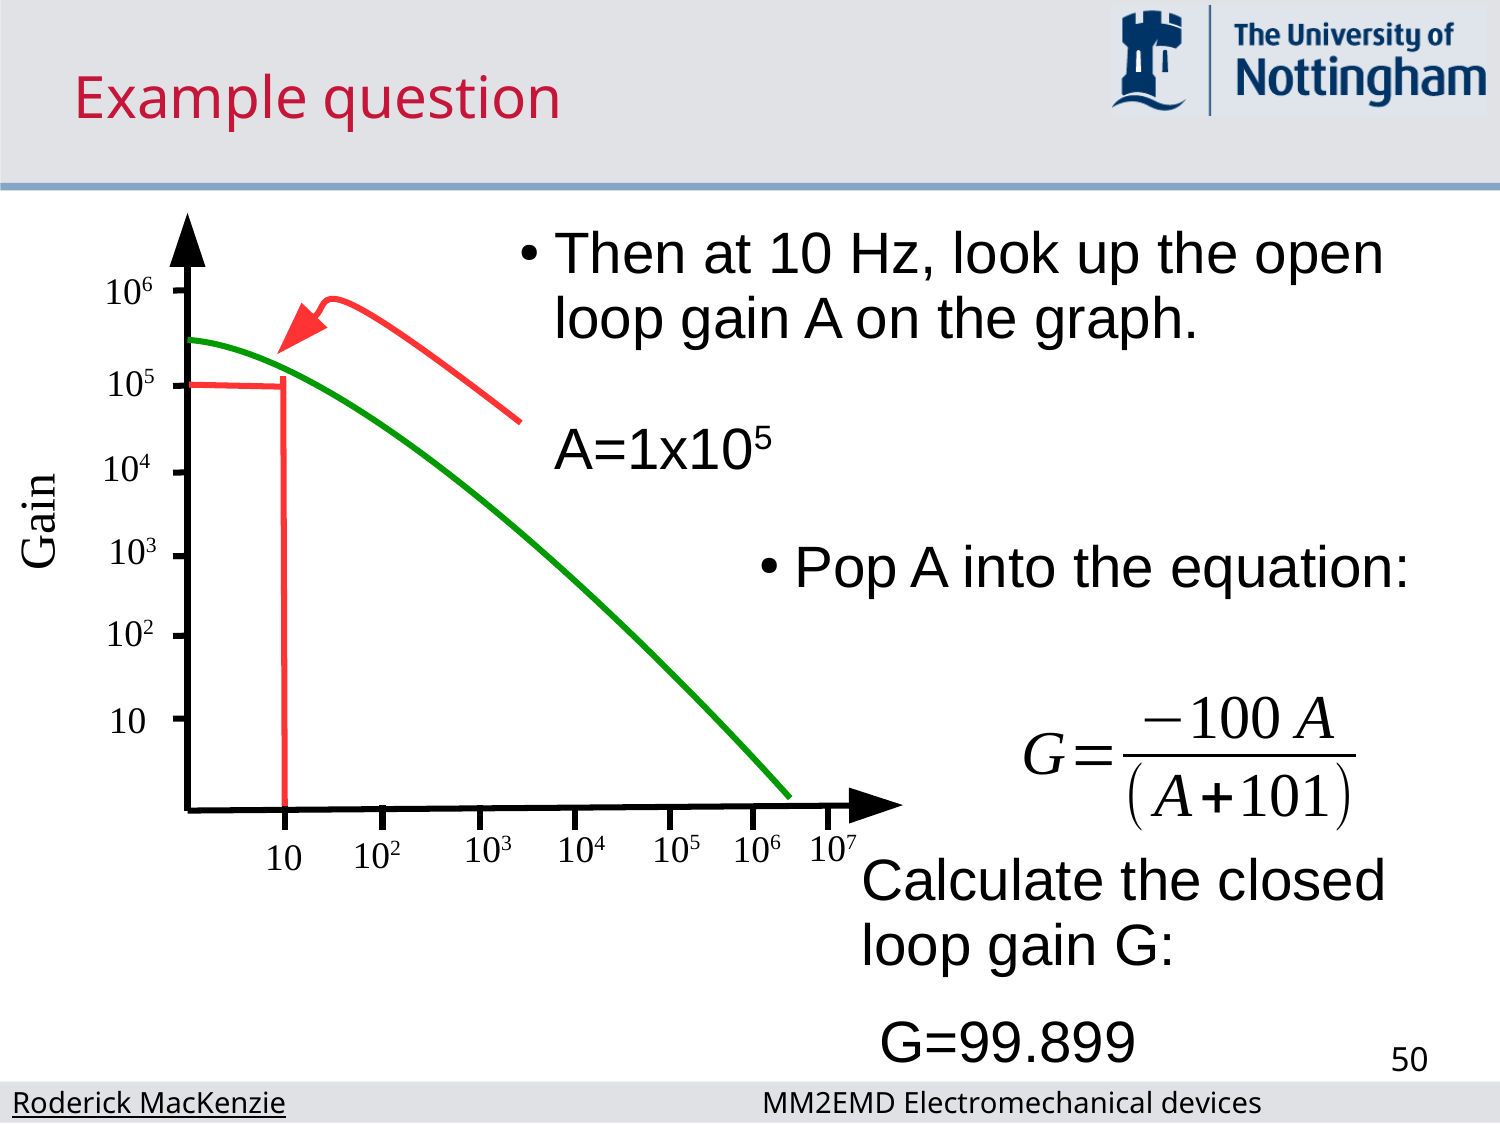

# Example question
Then at 10 Hz, look up the open loop gain A on the graph.
A=1x105
106
105
104
Gain
103
Pop A into the equation:
102
10
107
105
106
103
104
102
10
Calculate the closed loop gain G:
G=99.899